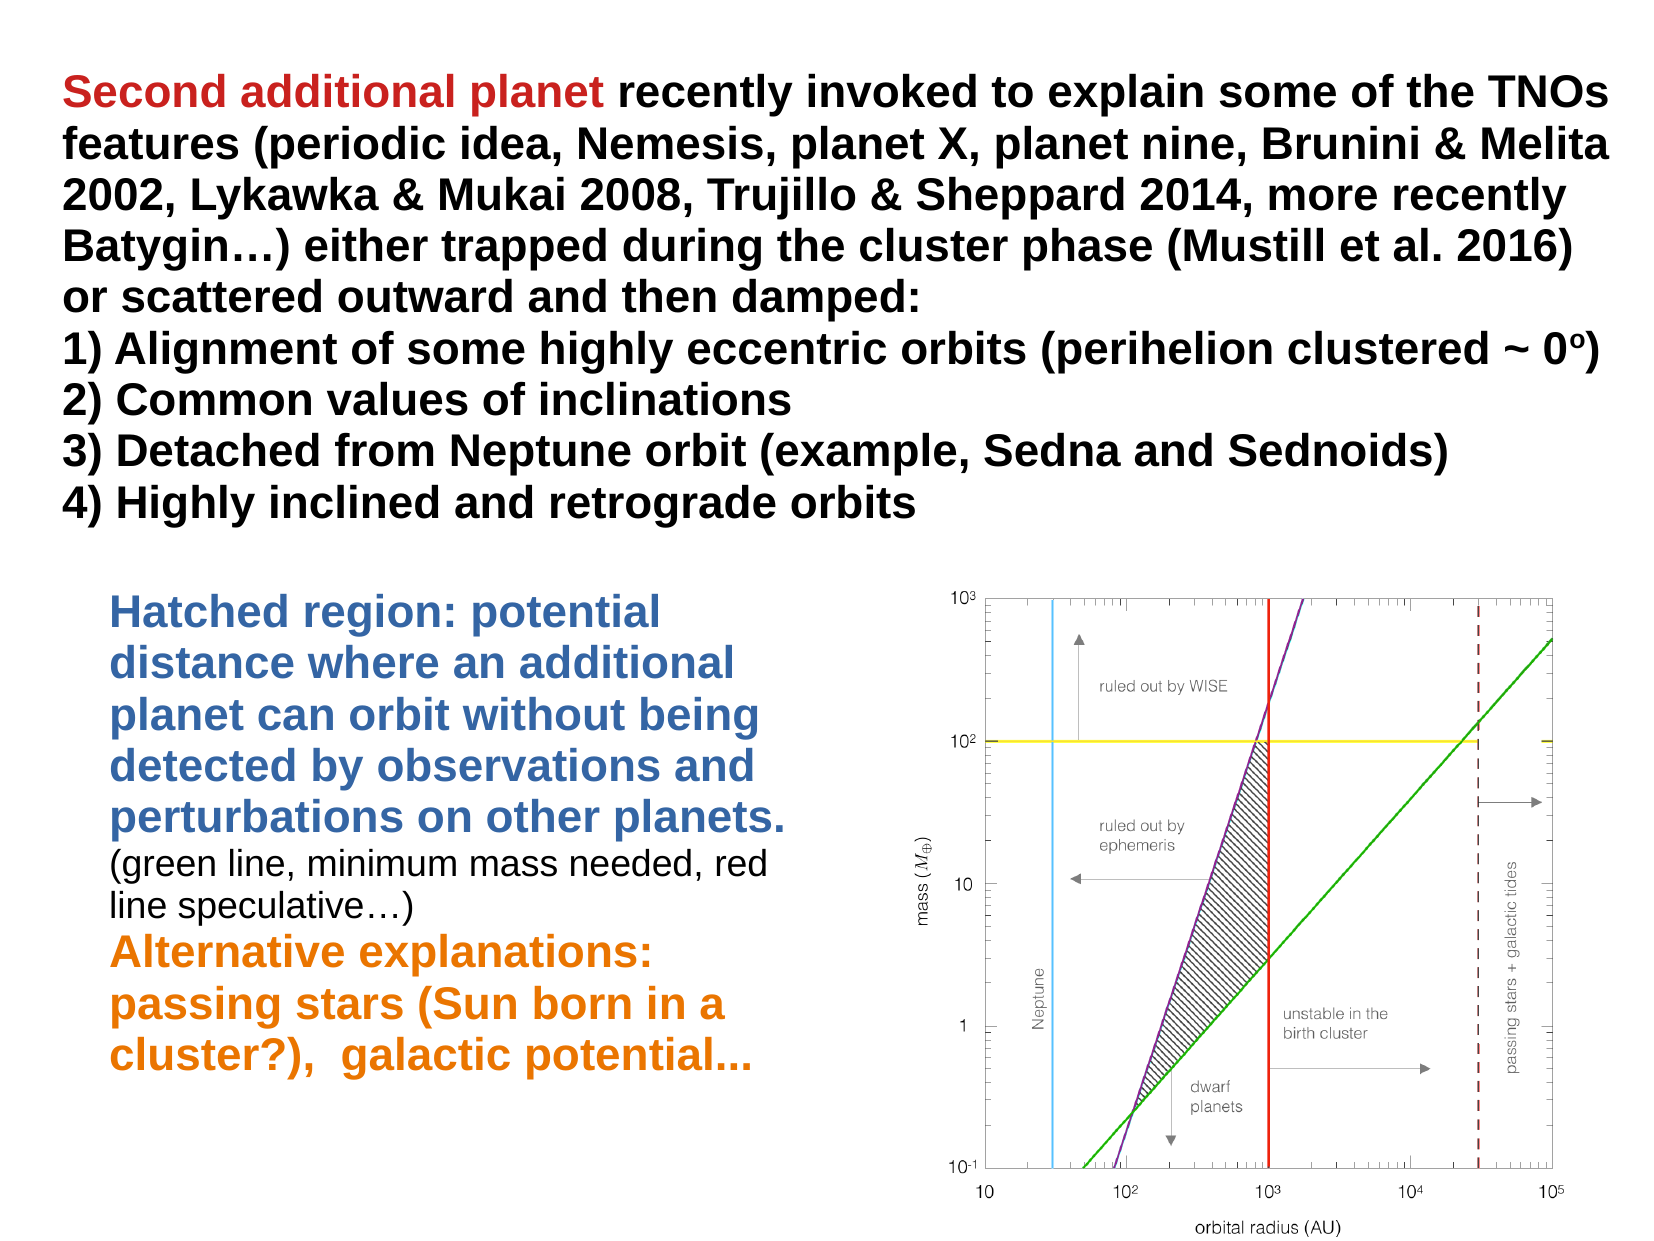

Second additional planet recently invoked to explain some of the TNOs features (periodic idea, Nemesis, planet X, planet nine, Brunini & Melita 2002, Lykawka & Mukai 2008, Trujillo & Sheppard 2014, more recently Batygin…) either trapped during the cluster phase (Mustill et al. 2016) or scattered outward and then damped:
1) Alignment of some highly eccentric orbits (perihelion clustered ~ 0o)
2) Common values of inclinations
3) Detached from Neptune orbit (example, Sedna and Sednoids)
4) Highly inclined and retrograde orbits
Hatched region: potential distance where an additional planet can orbit without being detected by observations and perturbations on other planets. (green line, minimum mass needed, red line speculative…)
Alternative explanations: passing stars (Sun born in a cluster?), galactic potential...